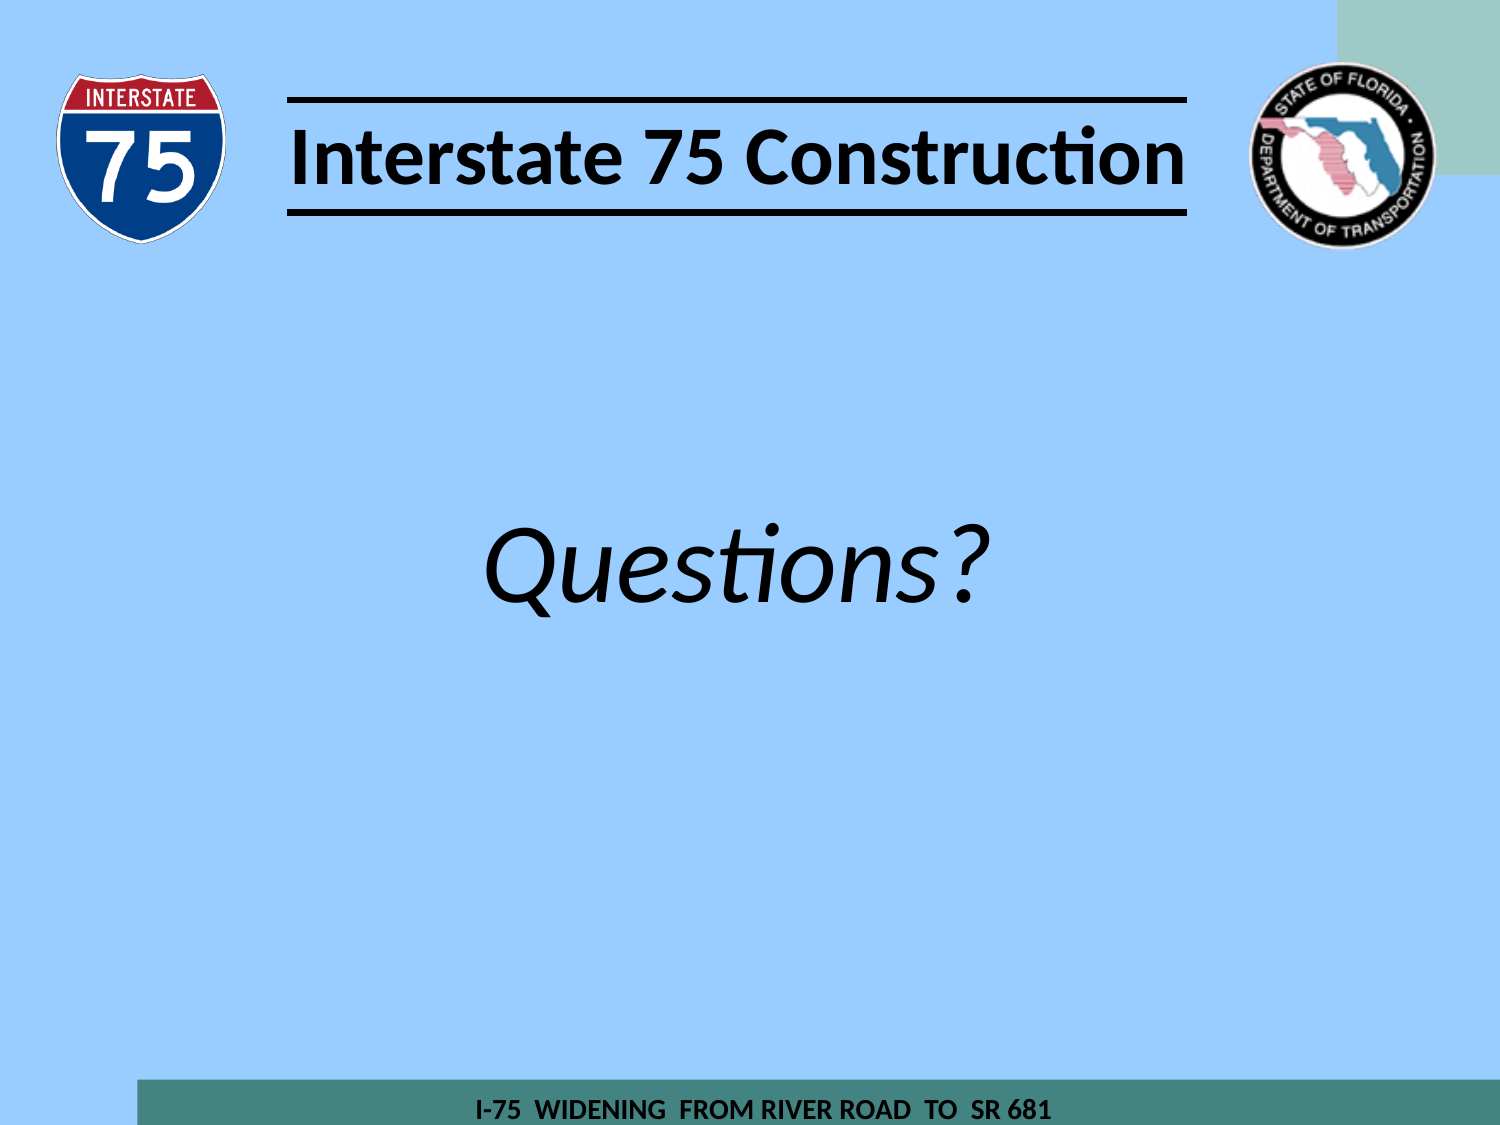

Interstate 75 Construction
Questions?
I-75 WIDENING FROM RIVER ROAD TO S.R. 681
I-75 WIDENING FROM RIVER ROAD TO S.R. 681
I-75 WIDENING FROM RIVER ROAD TO SR 681